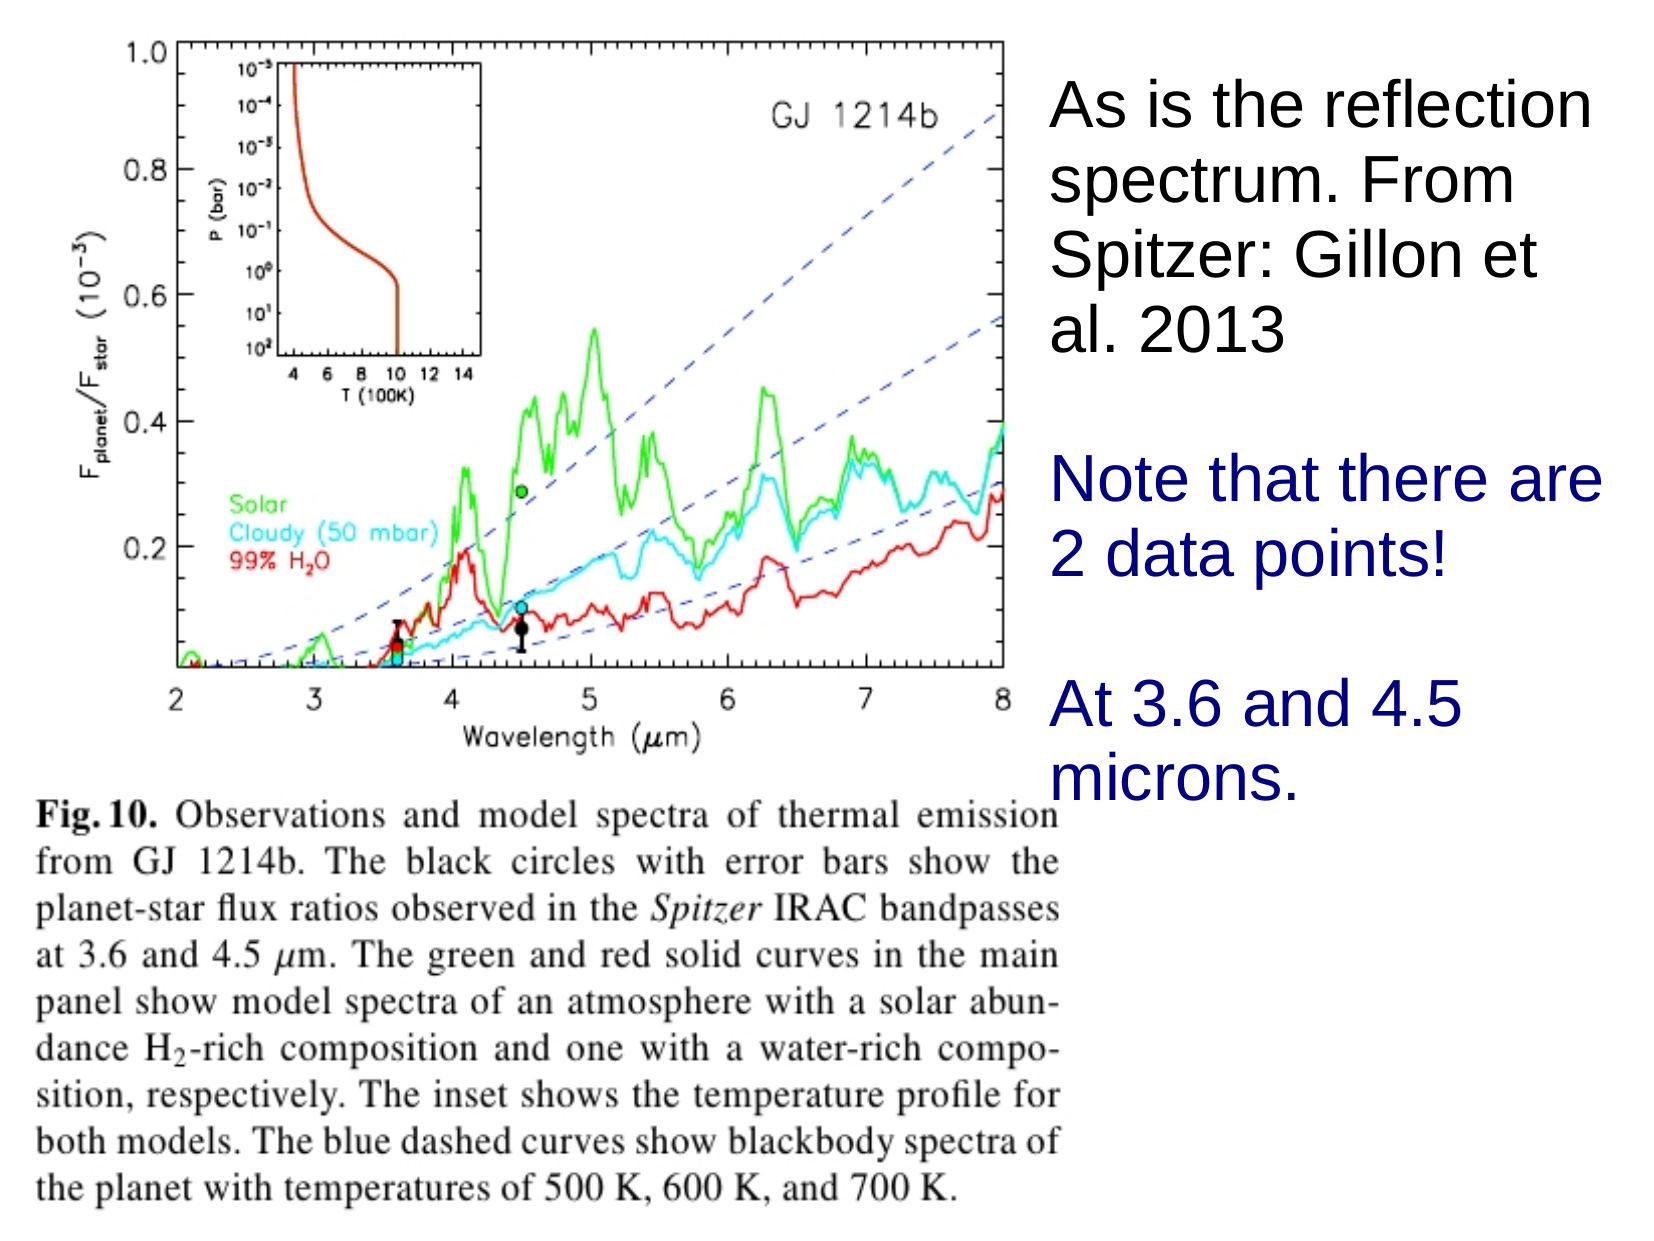

As is the reflection spectrum. From Spitzer: Gillon et al. 2013
Note that there are 2 data points!
At 3.6 and 4.5 microns.